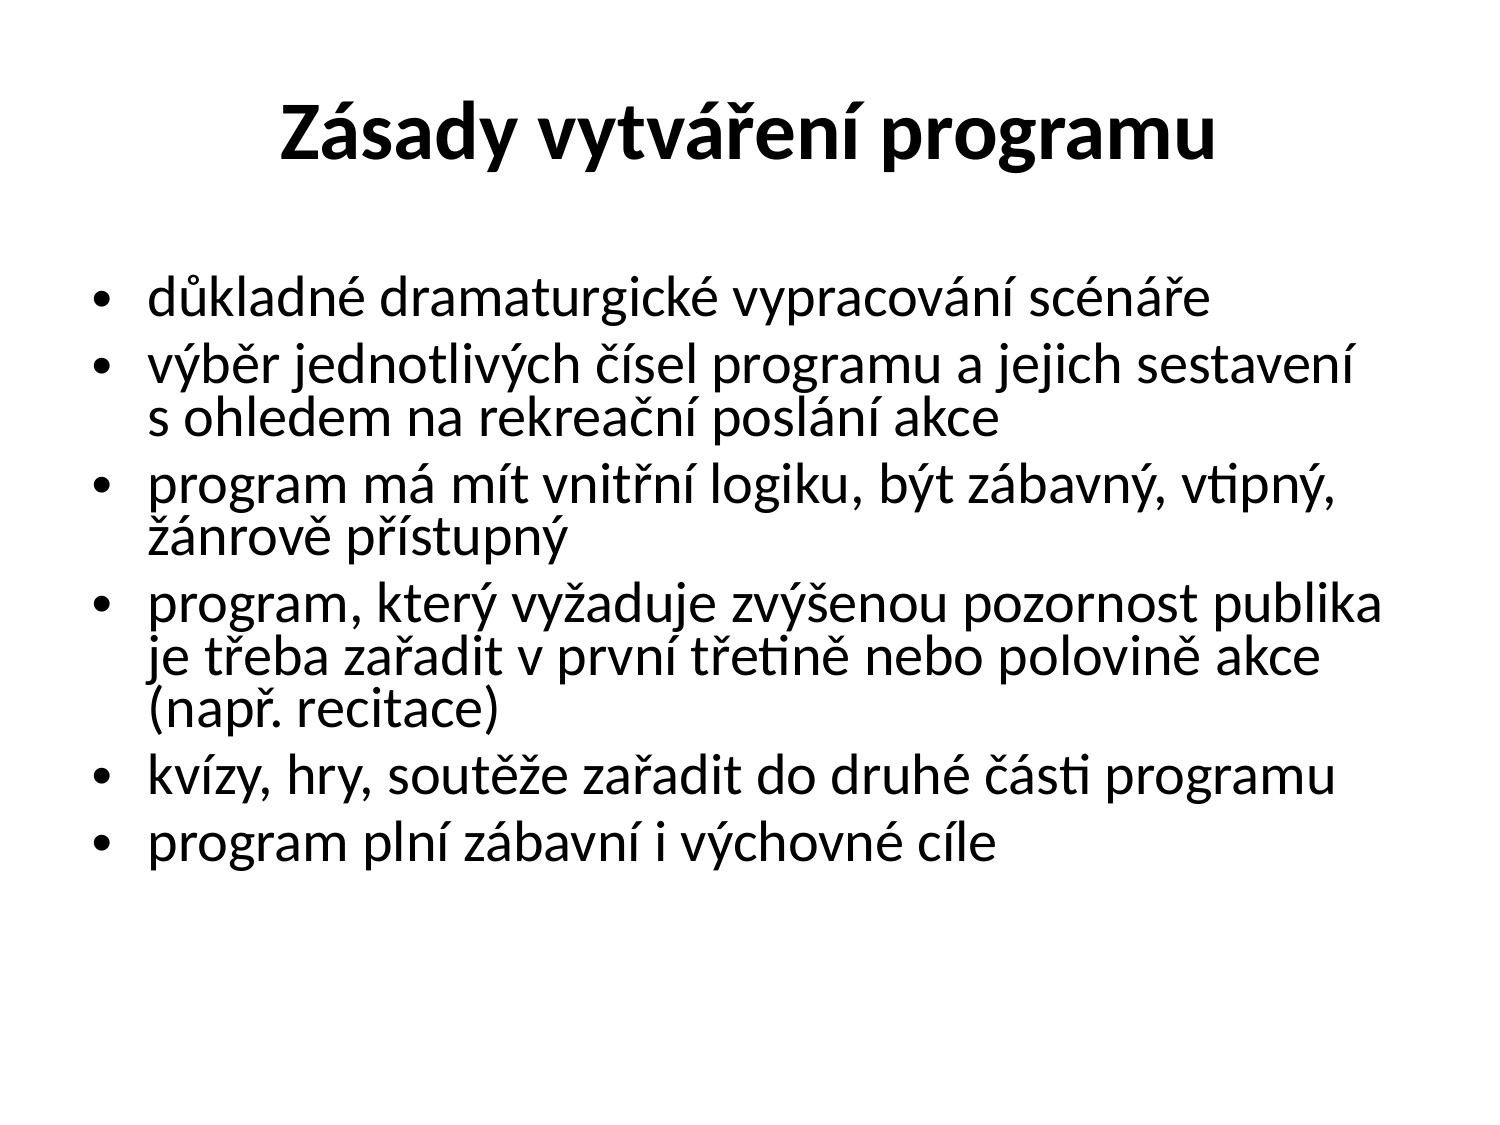

# Zásady vytváření programu
důkladné dramaturgické vypracování scénáře
výběr jednotlivých čísel programu a jejich sestavení
s ohledem na rekreační poslání akce
program má mít vnitřní logiku, být zábavný, vtipný, žánrově přístupný
program, který vyžaduje zvýšenou pozornost publika je třeba zařadit v první třetině nebo polovině akce (např. recitace)
kvízy, hry, soutěže zařadit do druhé části programu
program plní zábavní i výchovné cíle